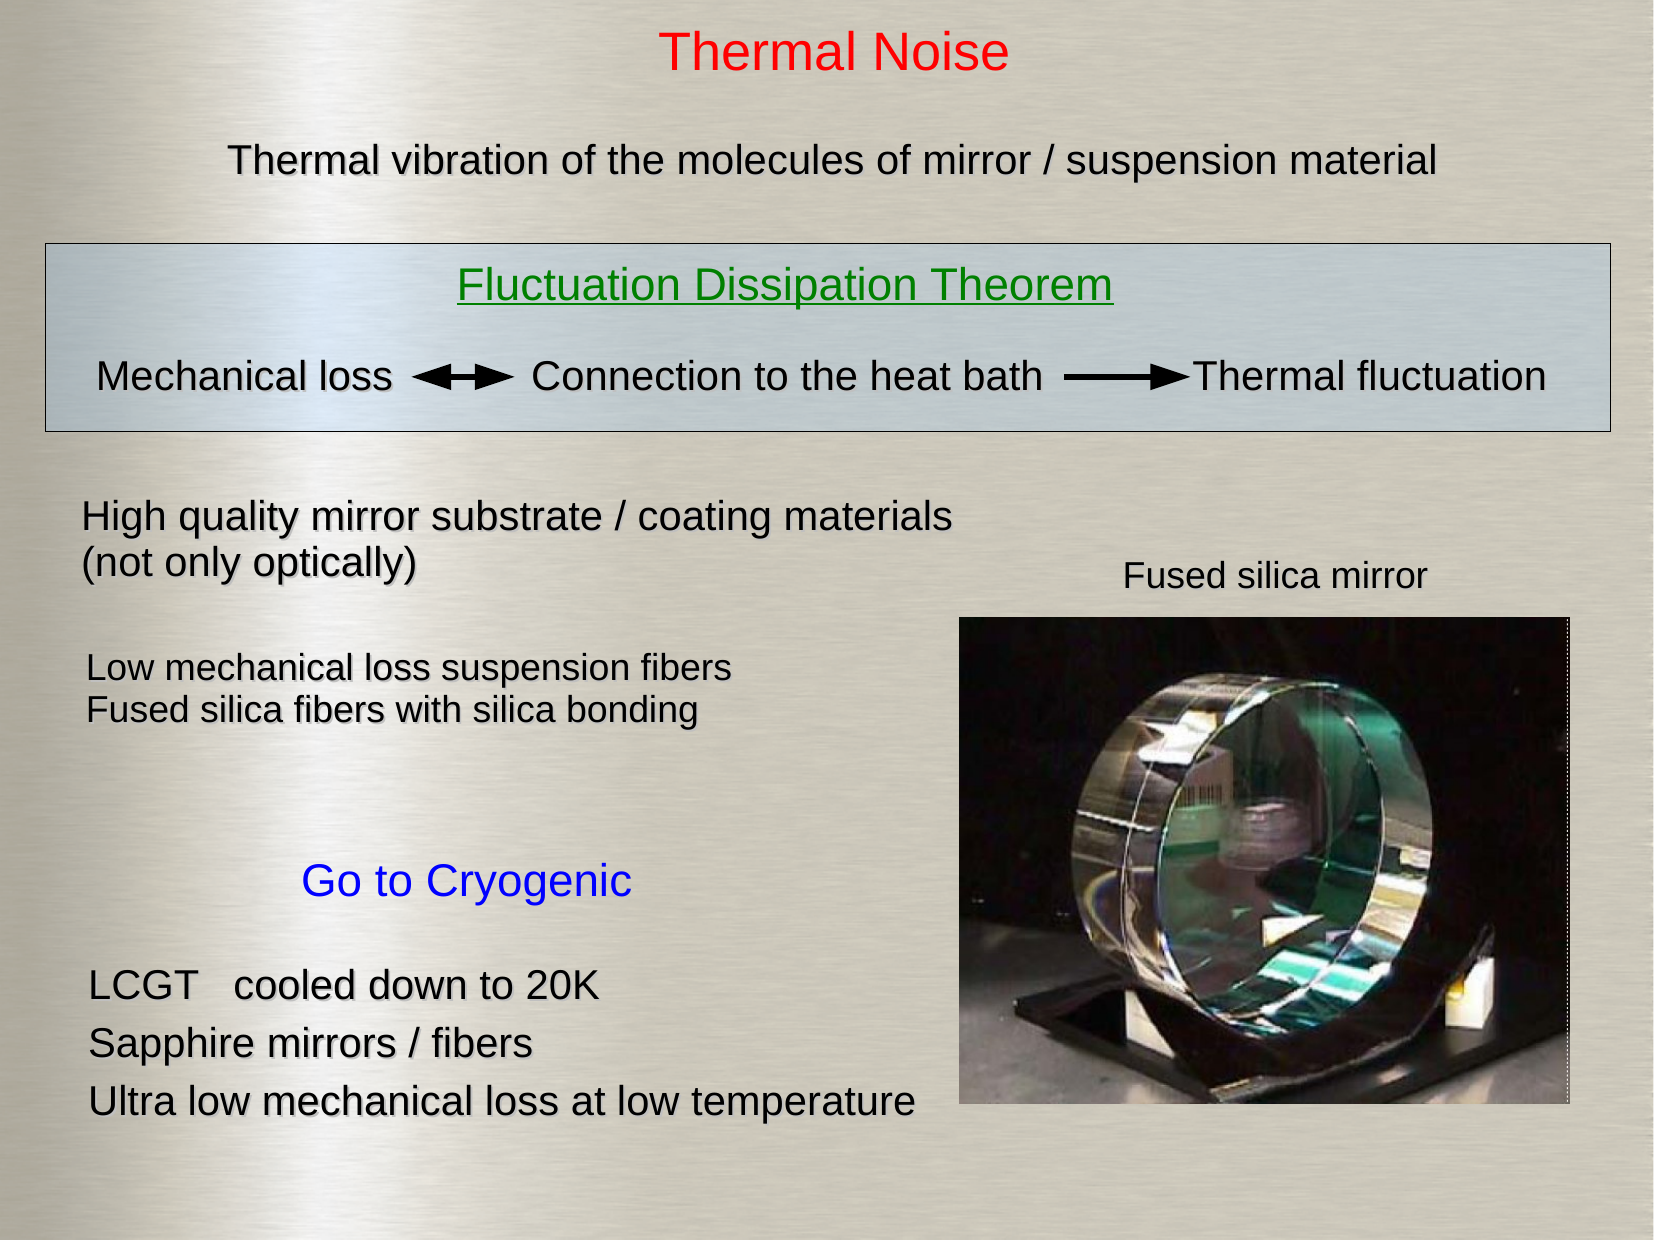

Thermal Noise
Thermal vibration of the molecules of mirror / suspension material
Fluctuation Dissipation Theorem
Mechanical loss Connection to the heat bath Thermal fluctuation
High quality mirror substrate / coating materials
(not only optically)
Fused silica mirror
Low mechanical loss suspension fibers
Fused silica fibers with silica bonding
Go to Cryogenic
LCGT cooled down to 20K
Sapphire mirrors / fibers
Ultra low mechanical loss at low temperature